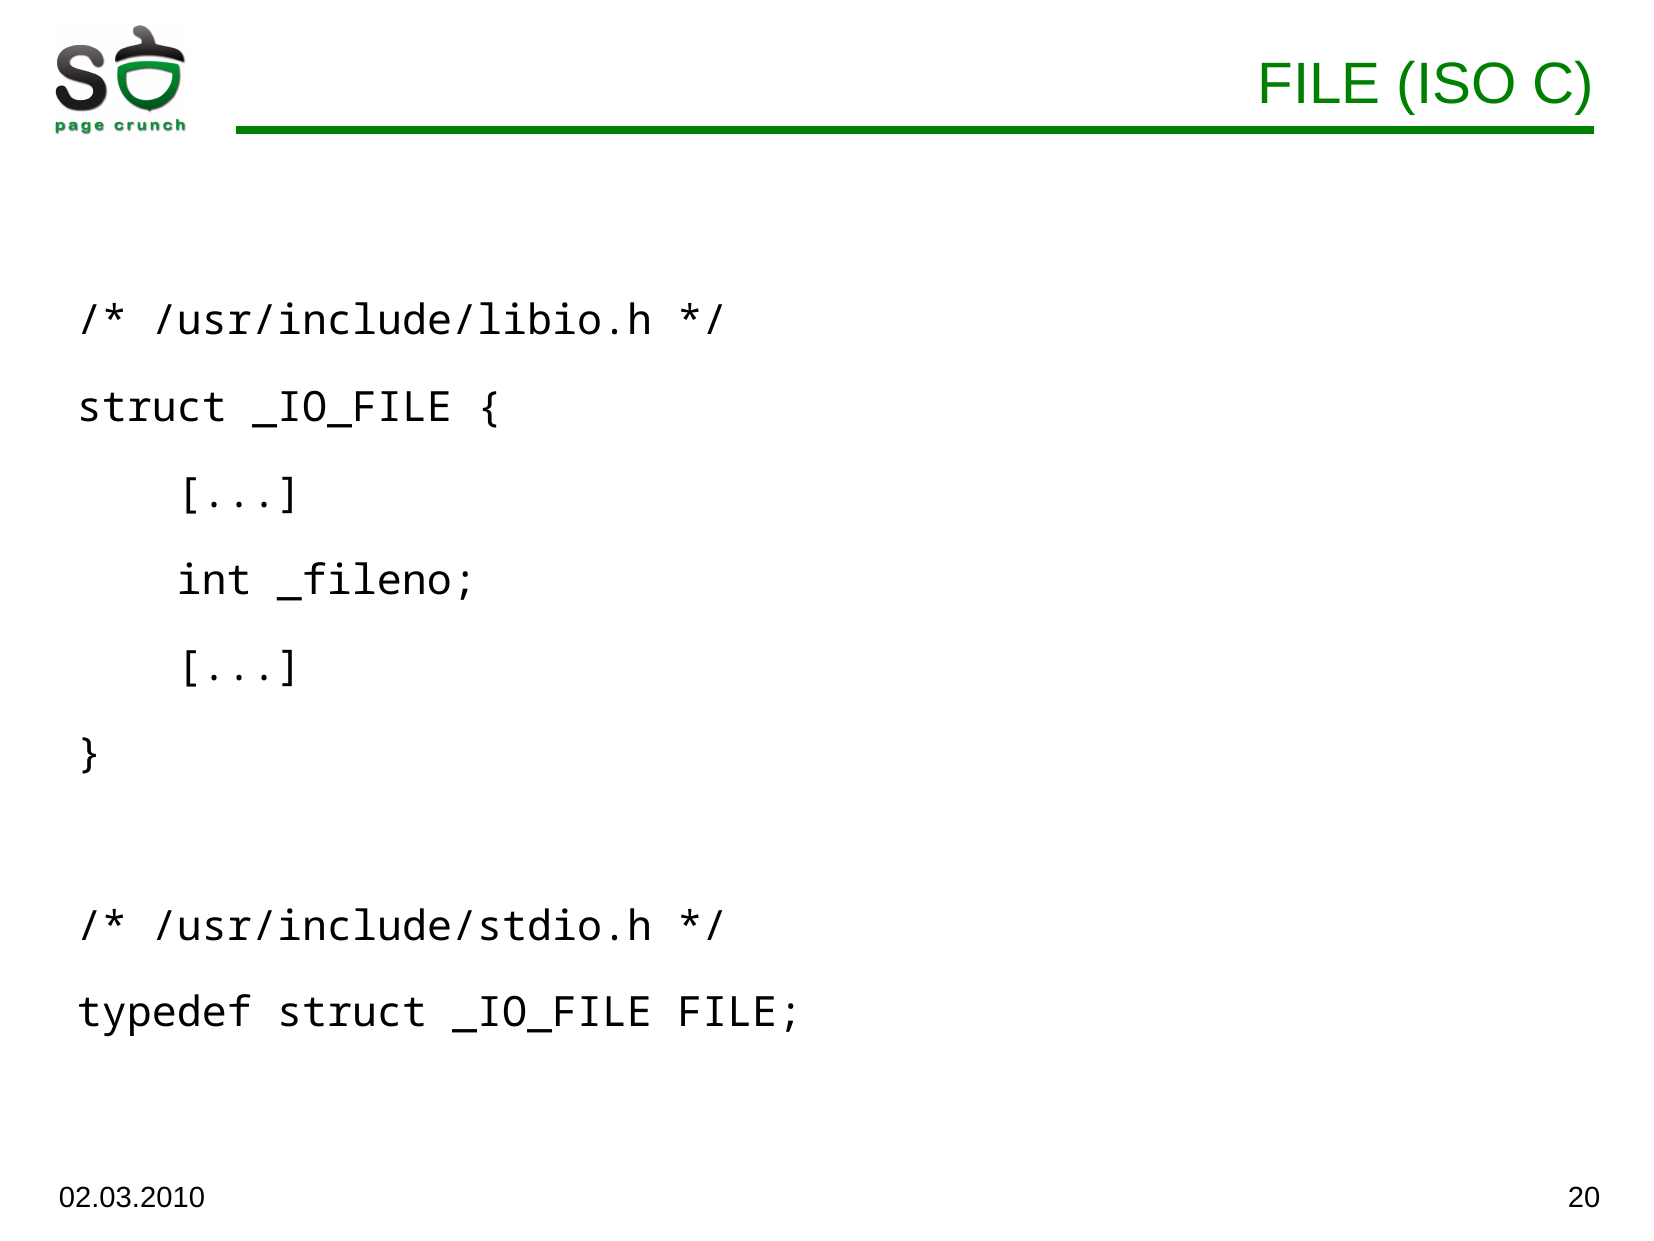

# FILE (ISO C)
/* /usr/include/libio.h */
struct _IO_FILE {
 [...]
 int _fileno;
 [...]
}
/* /usr/include/stdio.h */
typedef struct _IO_FILE FILE;
02.03.2010
20